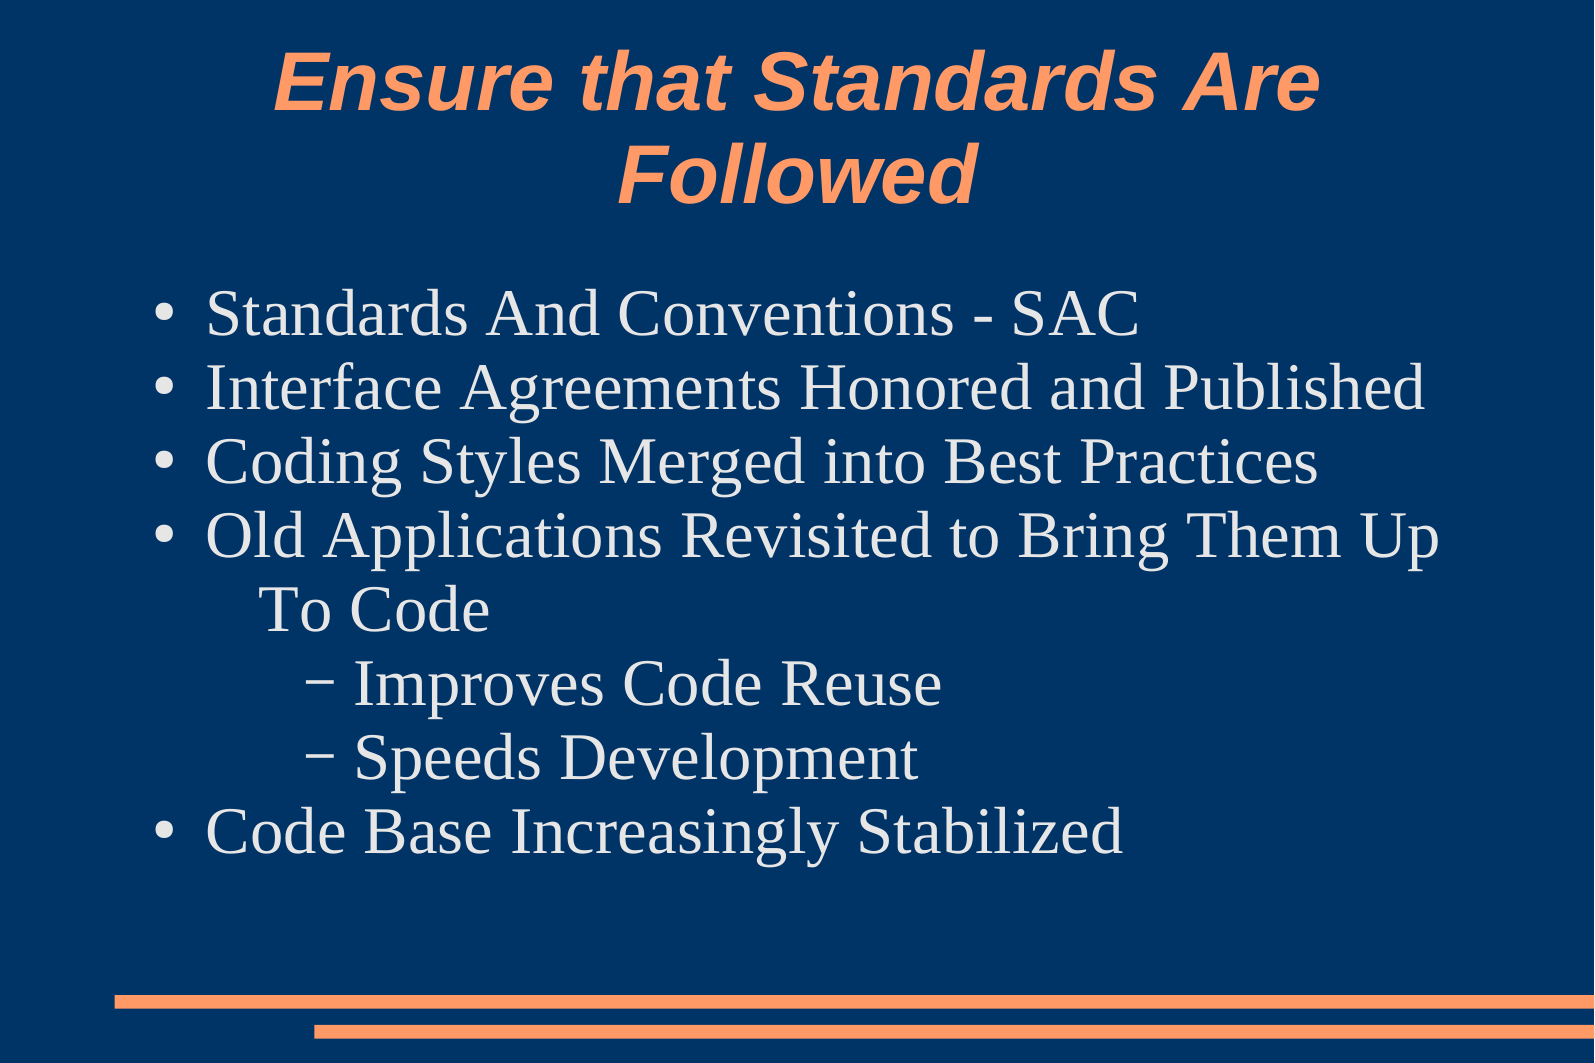

Ensure that Standards Are Followed
# Standards And Conventions - SAC
Interface Agreements Honored and Published
Coding Styles Merged into Best Practices
Old Applications Revisited to Bring Them Up To Code
Improves Code Reuse
Speeds Development
Code Base Increasingly Stabilized